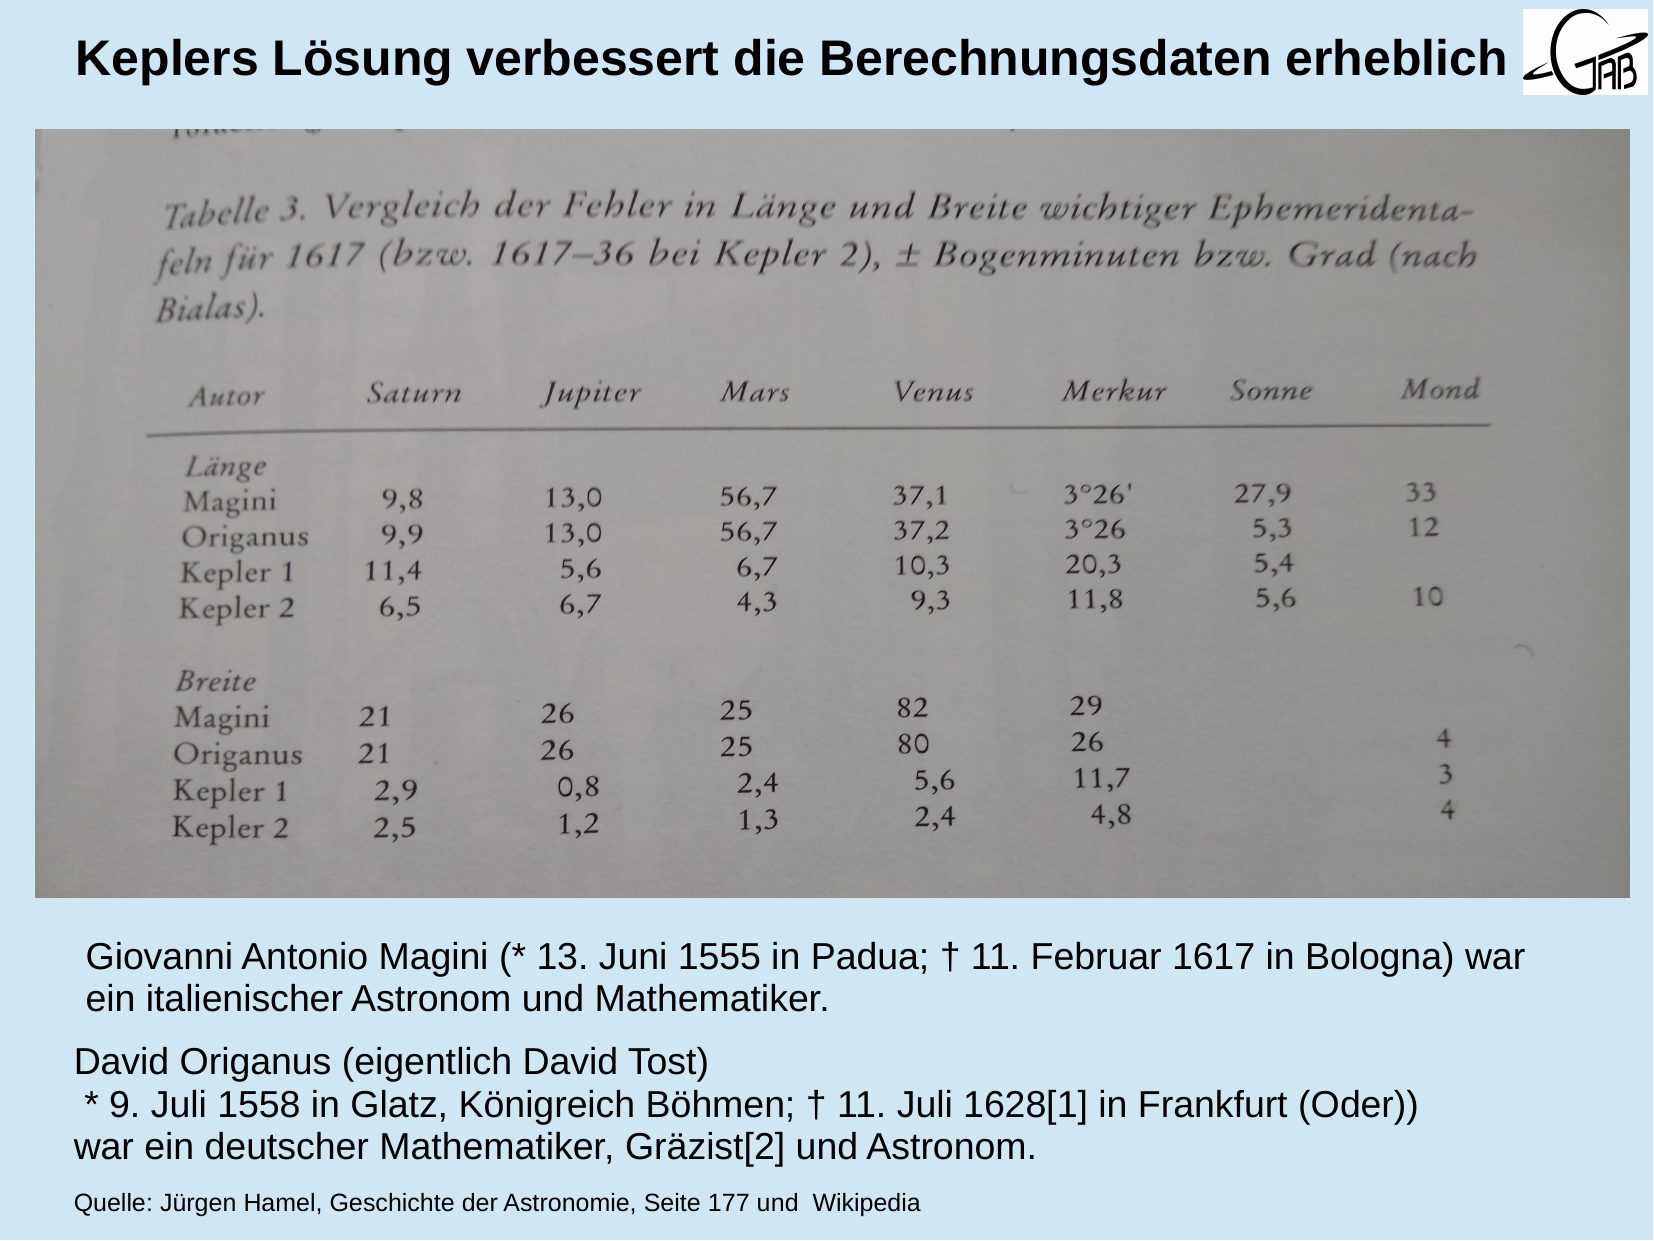

Keplers Lösung verbessert die Berechnungsdaten erheblich
Giovanni Antonio Magini (* 13. Juni 1555 in Padua; † 11. Februar 1617 in Bologna) war ein italienischer Astronom und Mathematiker.
David Origanus (eigentlich David Tost)
 * 9. Juli 1558 in Glatz, Königreich Böhmen; † 11. Juli 1628[1] in Frankfurt (Oder))
war ein deutscher Mathematiker, Gräzist[2] und Astronom.
Quelle: Jürgen Hamel, Geschichte der Astronomie, Seite 177 und Wikipedia